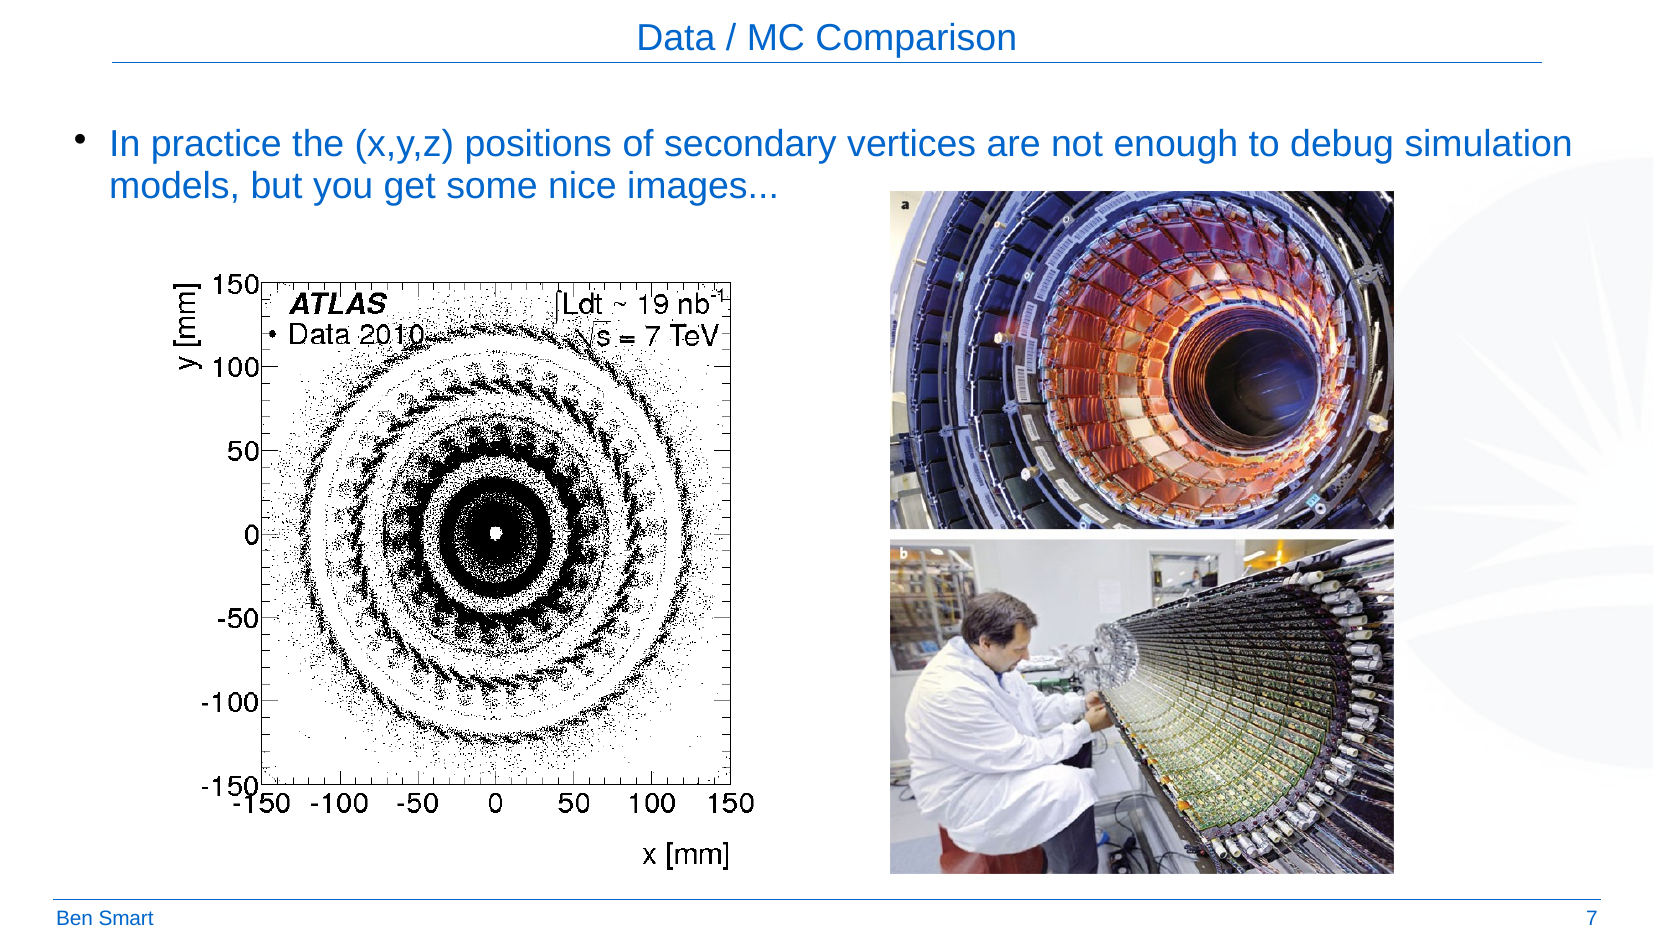

Data / MC Comparison
In practice the (x,y,z) positions of secondary vertices are not enough to debug simulation models, but you get some nice images...
Ben Smart